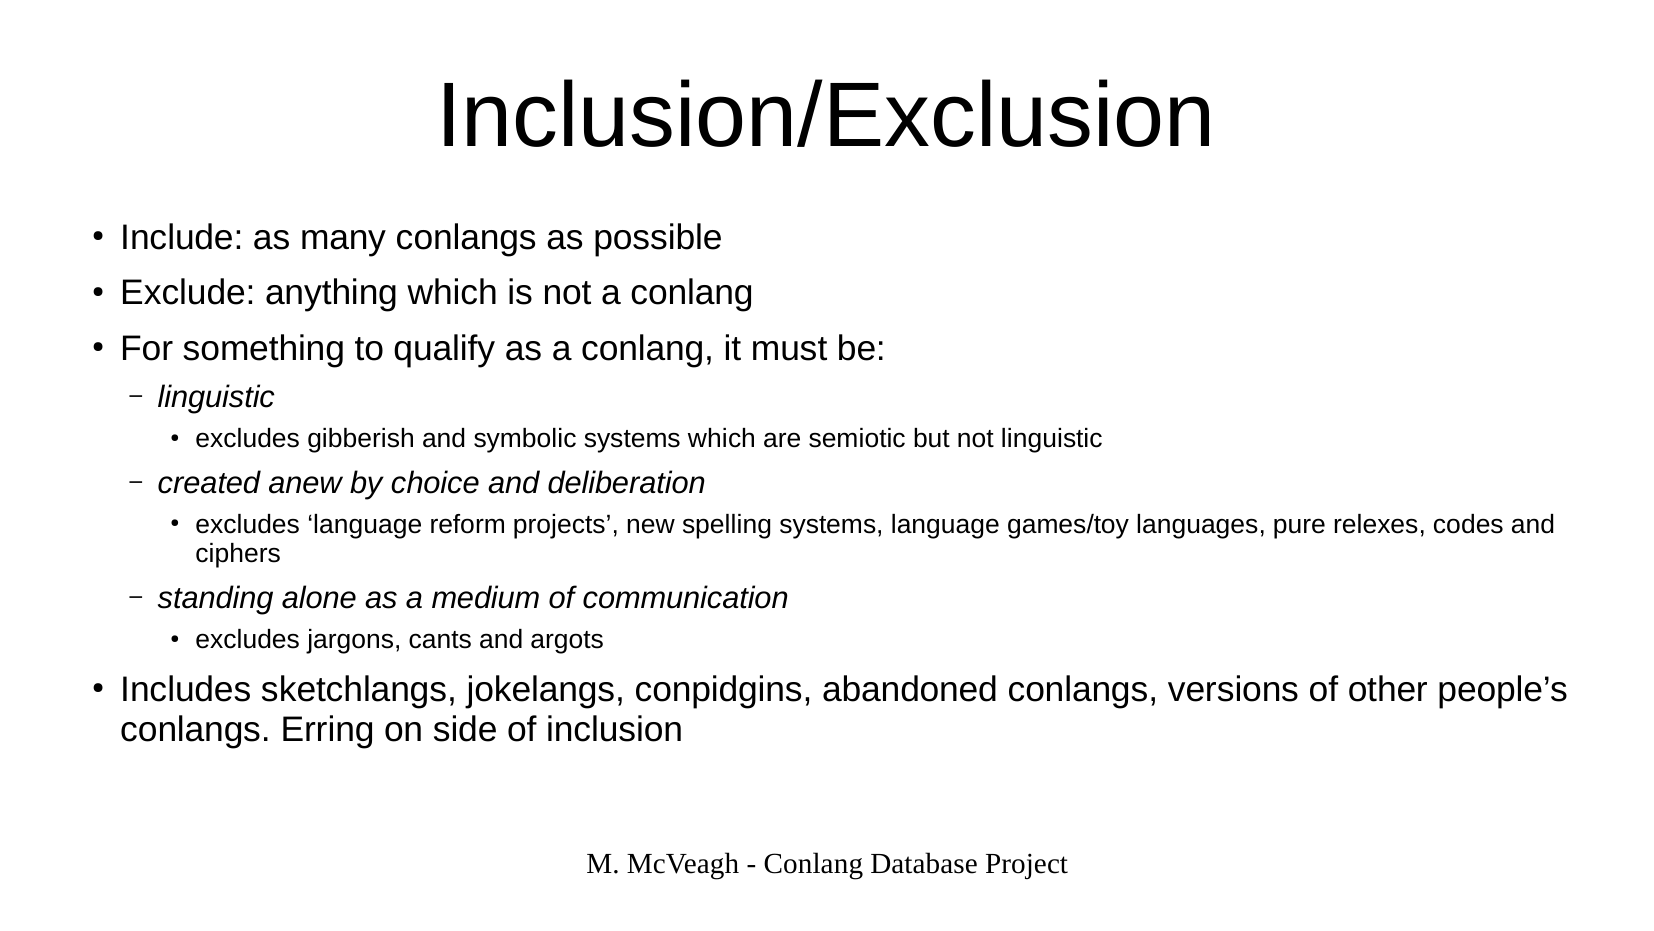

# Inclusion/Exclusion
Include: as many conlangs as possible
Exclude: anything which is not a conlang
For something to qualify as a conlang, it must be:
linguistic
excludes gibberish and symbolic systems which are semiotic but not linguistic
created anew by choice and deliberation
excludes ‘language reform projects’, new spelling systems, language games/toy languages, pure relexes, codes and ciphers
standing alone as a medium of communication
excludes jargons, cants and argots
Includes sketchlangs, jokelangs, conpidgins, abandoned conlangs, versions of other people’s conlangs. Erring on side of inclusion
M. McVeagh - Conlang Database Project